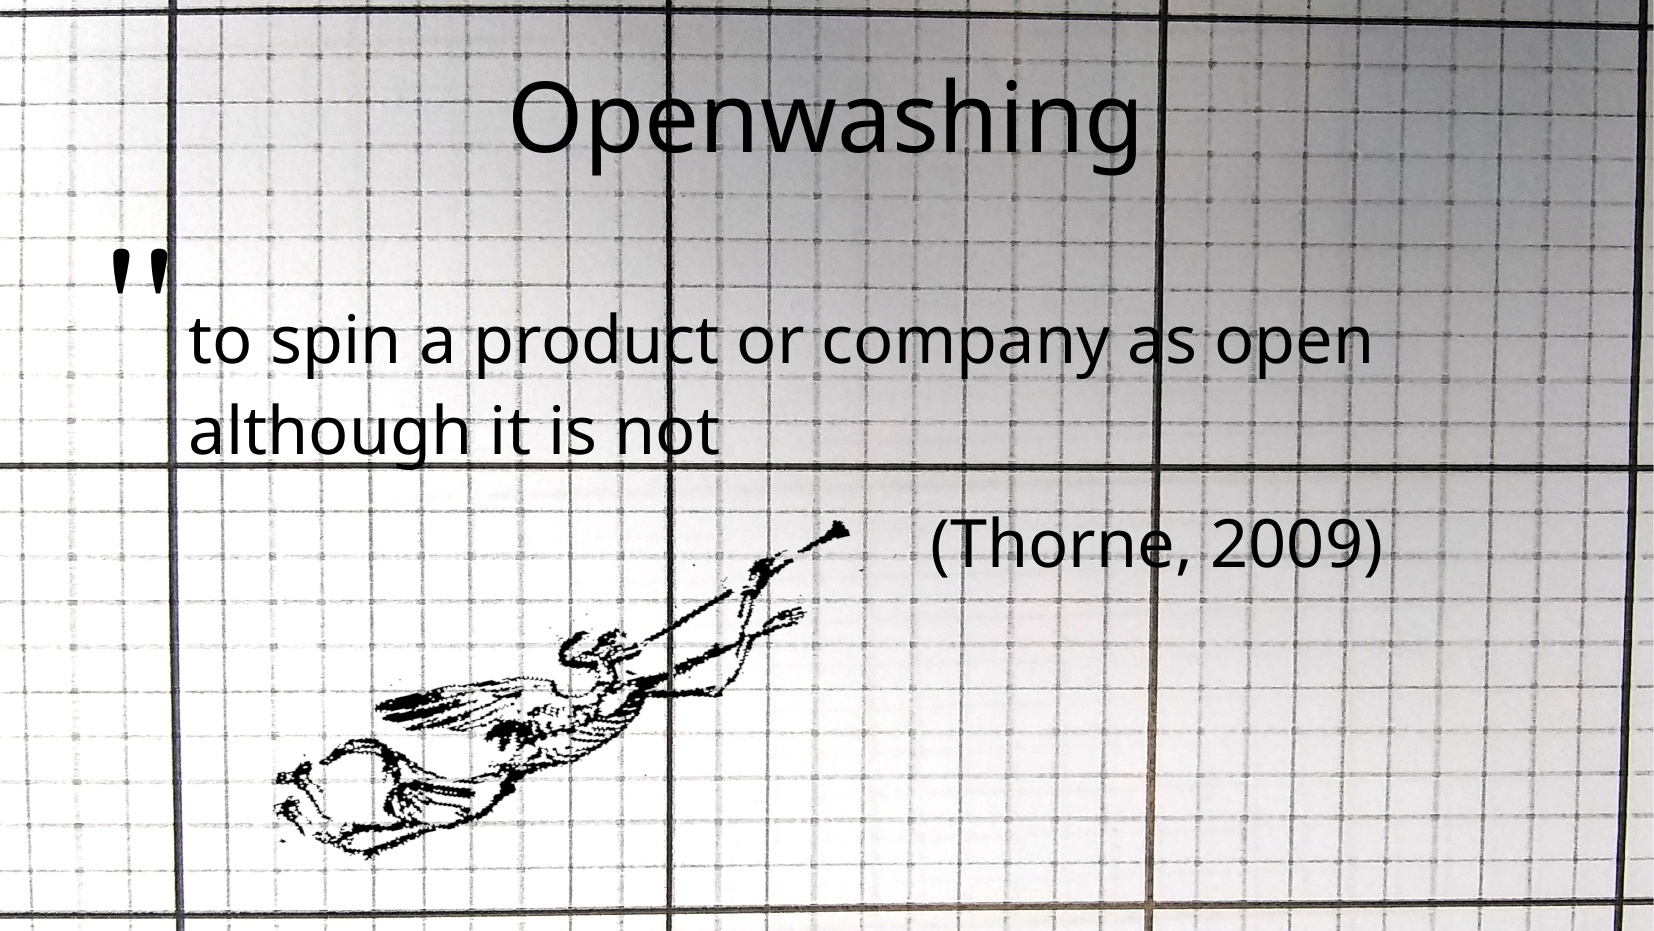

# Openwashing
to spin a product or company as open although it is not
 (Thorne, 2009)